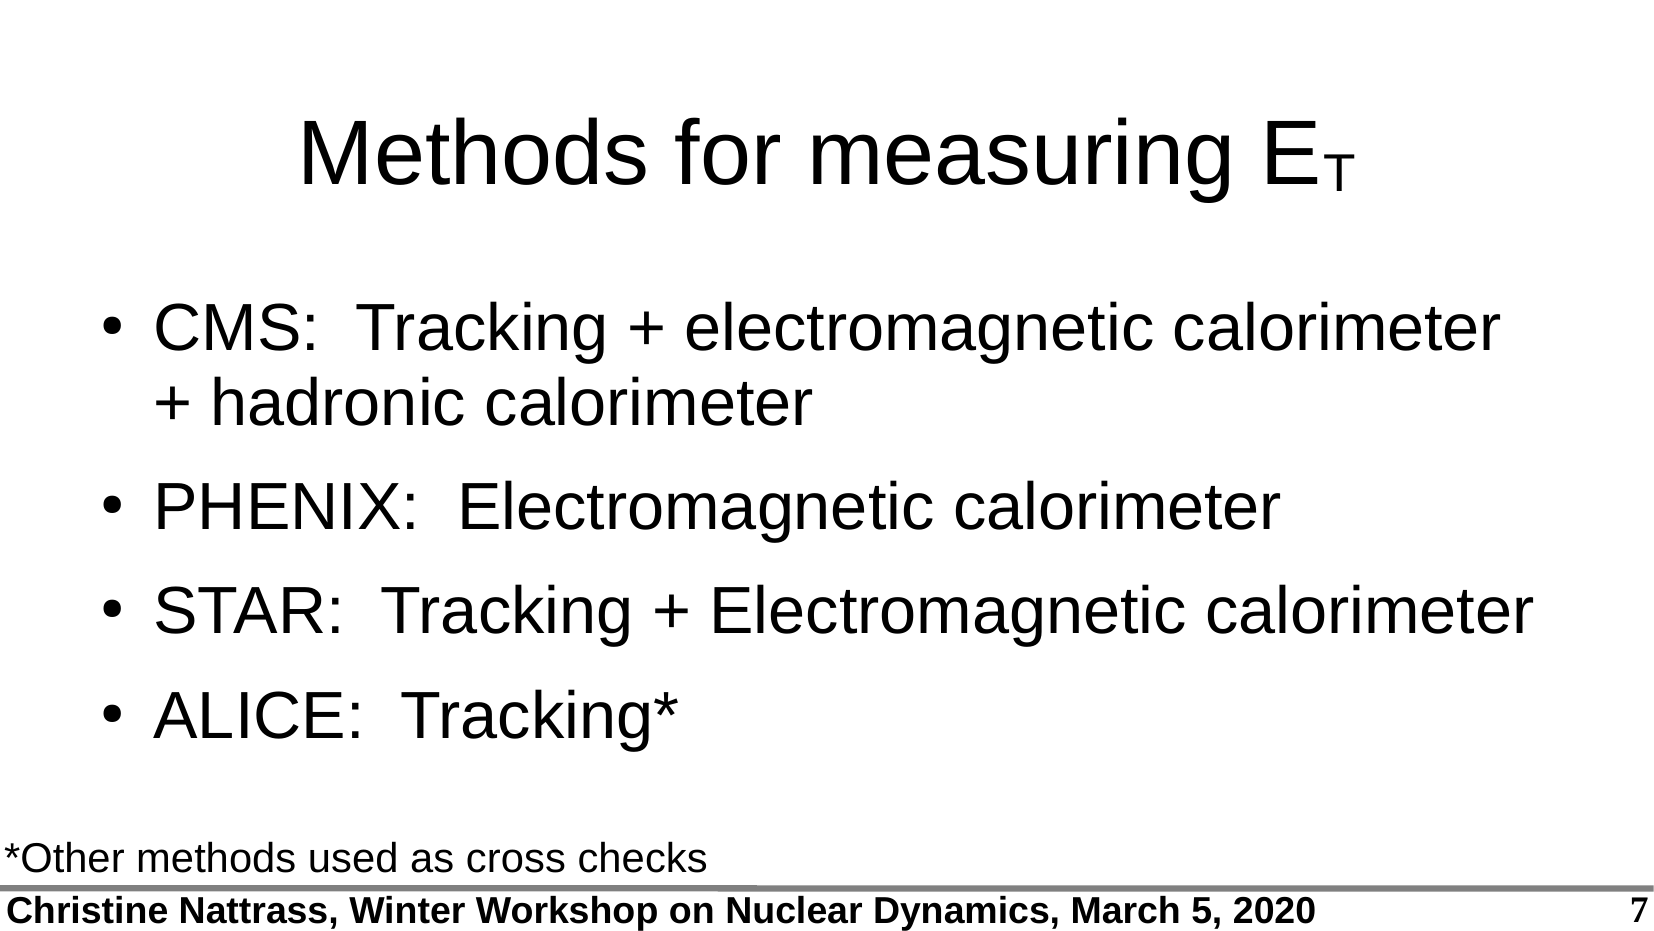

# Methods for measuring ET
CMS: Tracking + electromagnetic calorimeter + hadronic calorimeter
PHENIX: Electromagnetic calorimeter
STAR: Tracking + Electromagnetic calorimeter
ALICE: Tracking*
*Other methods used as cross checks
7